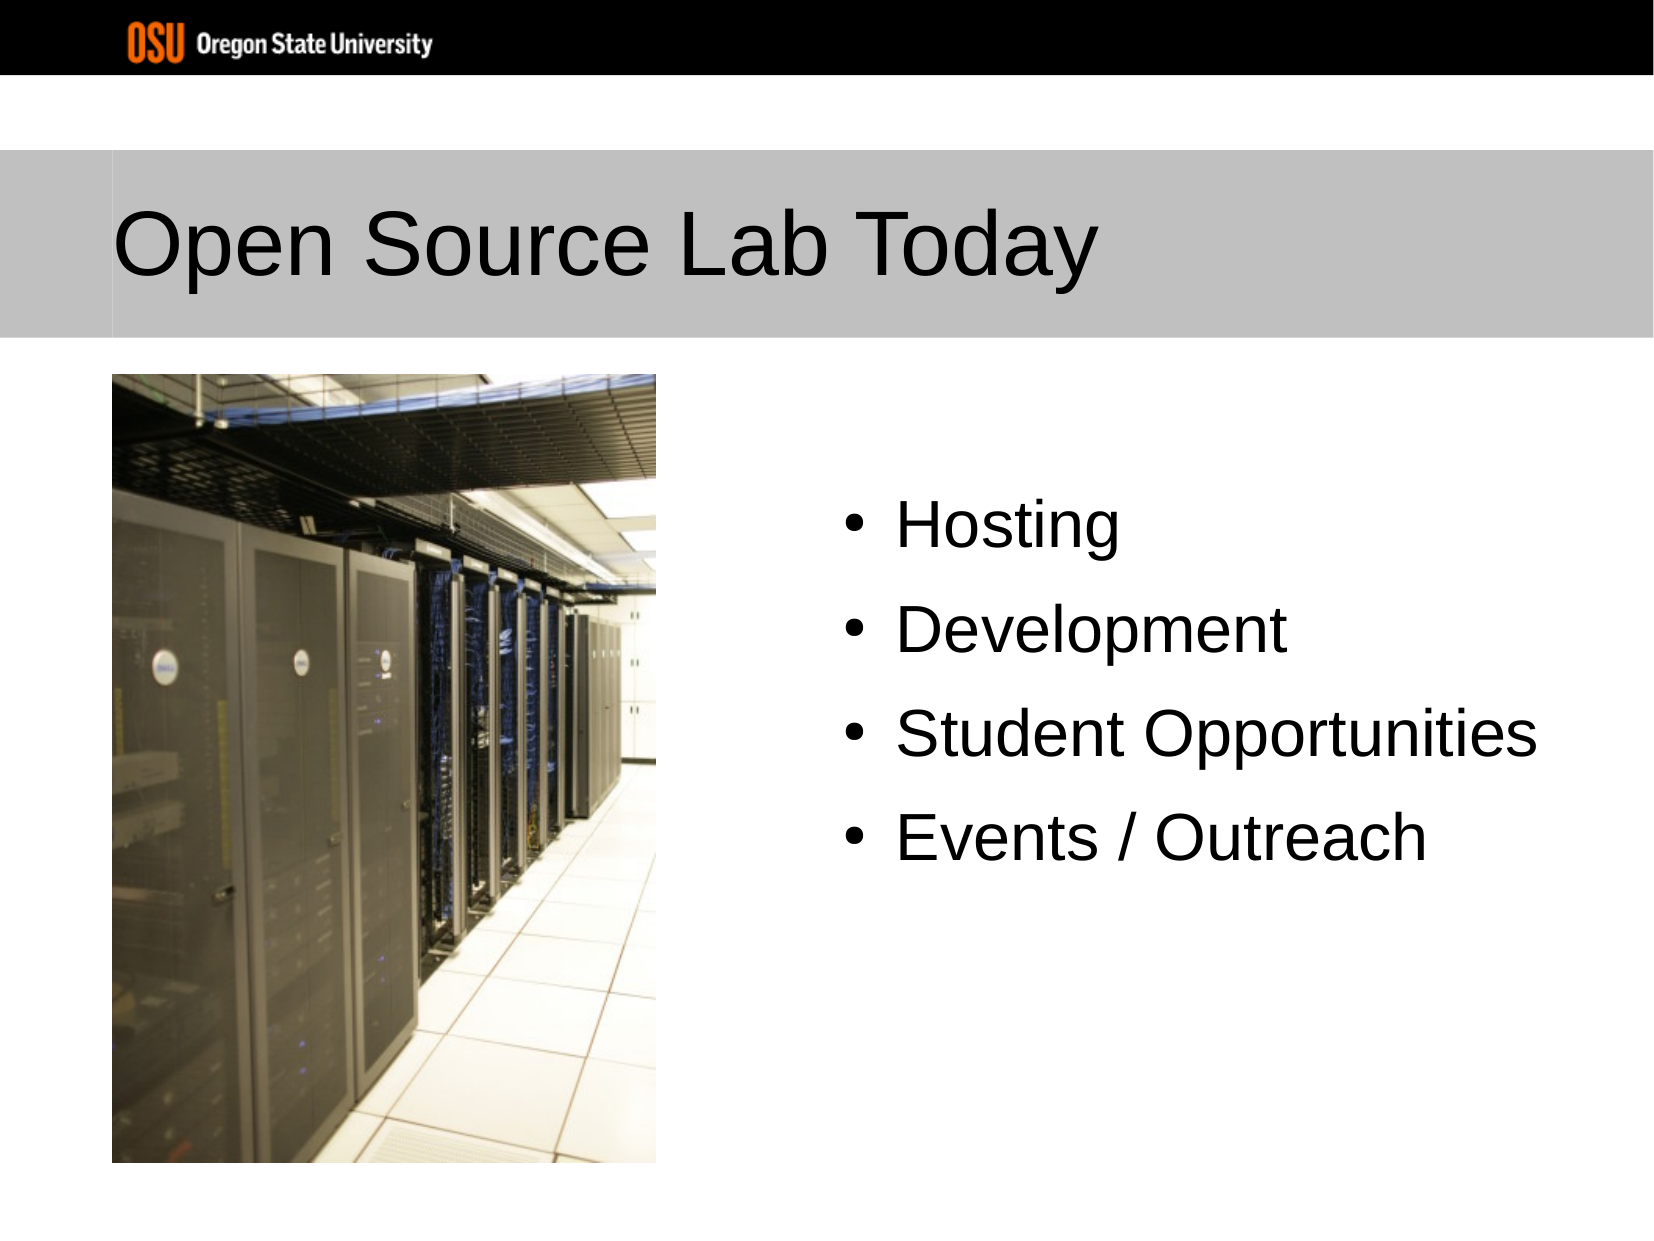

# Open Source Lab Today
Hosting
Development
Student Opportunities
Events / Outreach